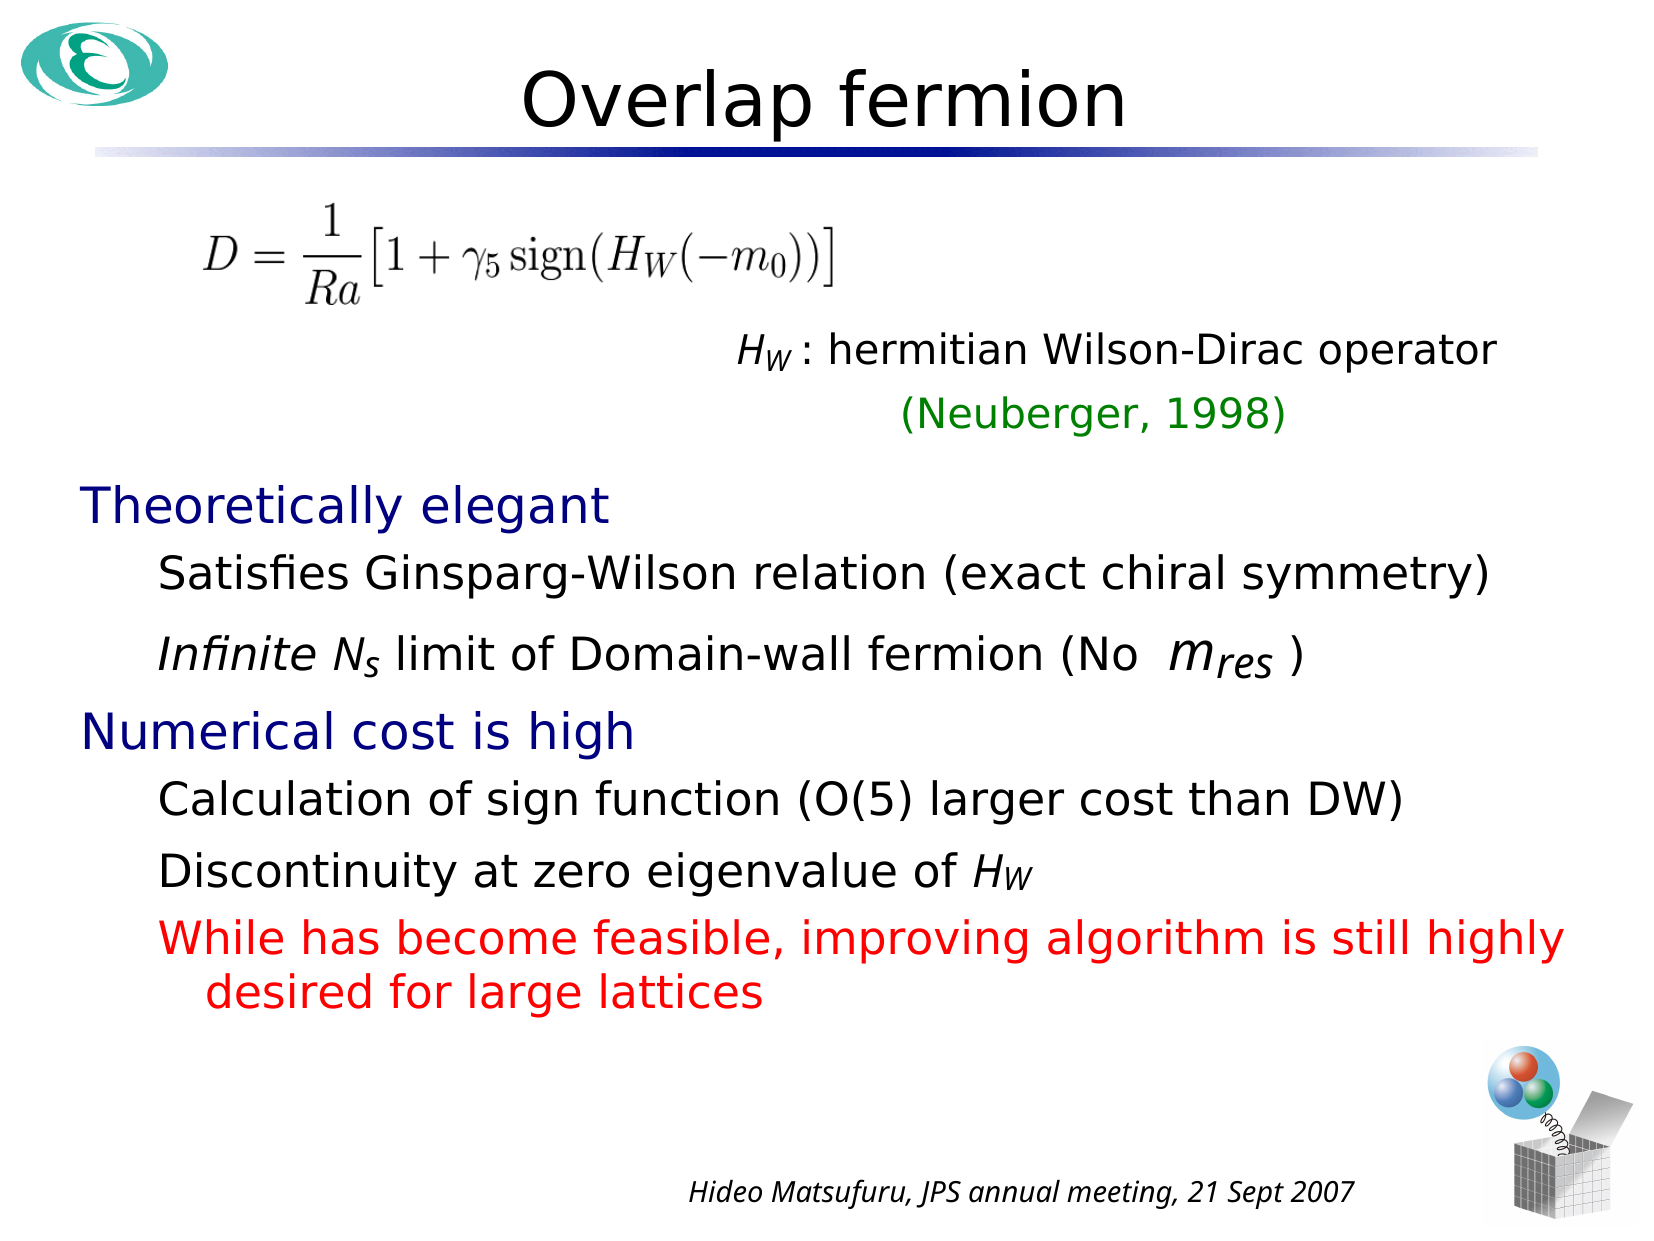

# Overlap fermion
HW : hermitian Wilson-Dirac operator
 (Neuberger, 1998)
Theoretically elegant
Satisfies Ginsparg-Wilson relation (exact chiral symmetry)
Infinite Ns limit of Domain-wall fermion (No mres )
Numerical cost is high
Calculation of sign function (O(5) larger cost than DW)
Discontinuity at zero eigenvalue of HW
While has become feasible, improving algorithm is still highly desired for large lattices